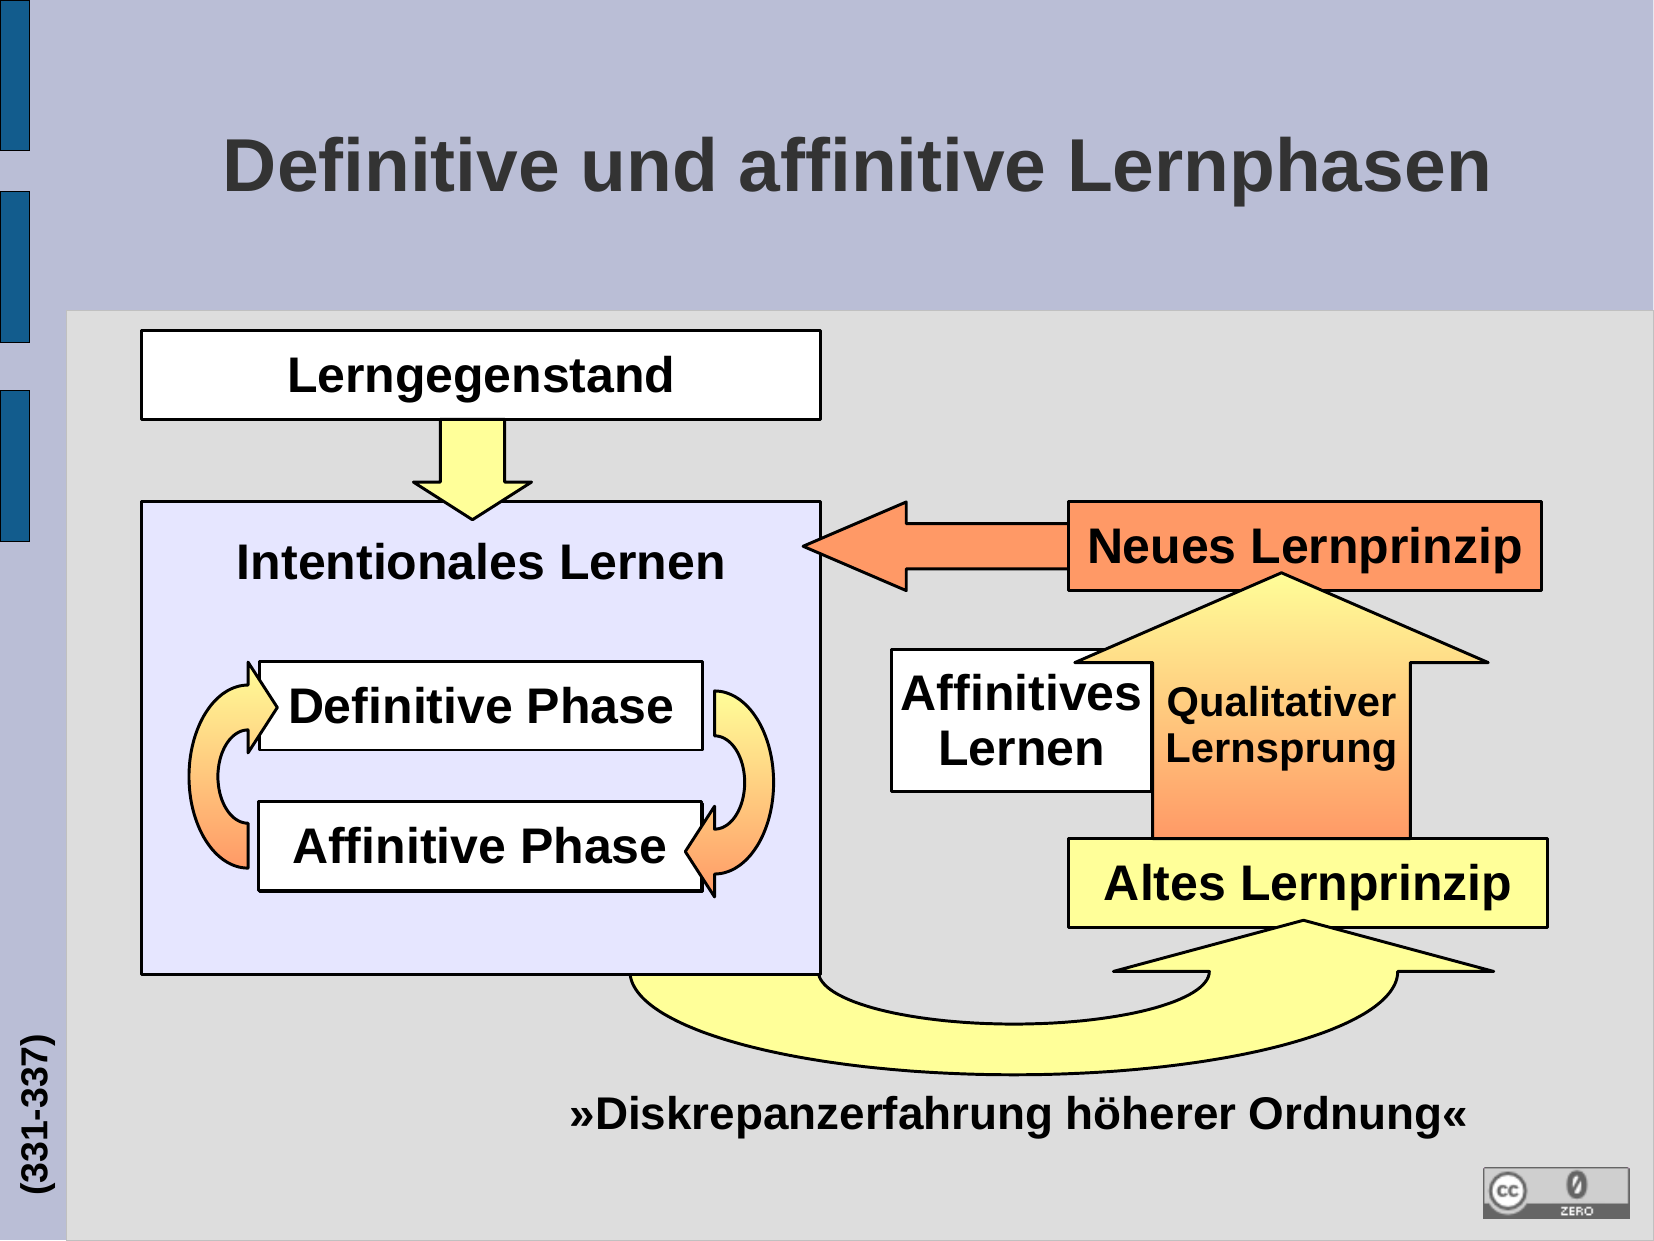

# Definitive und affinitive Lernphasen
Lerngegenstand
Intentionales Lernen
Neues Lernprinzip
Affinitives
Lernen
Definitive Phase
Qualitativer
Lernsprung
Affinitive Phase
Affinitive Phase
Altes Lernprinzip
»Diskrepanzerfahrung höherer Ordnung«
(331-337)